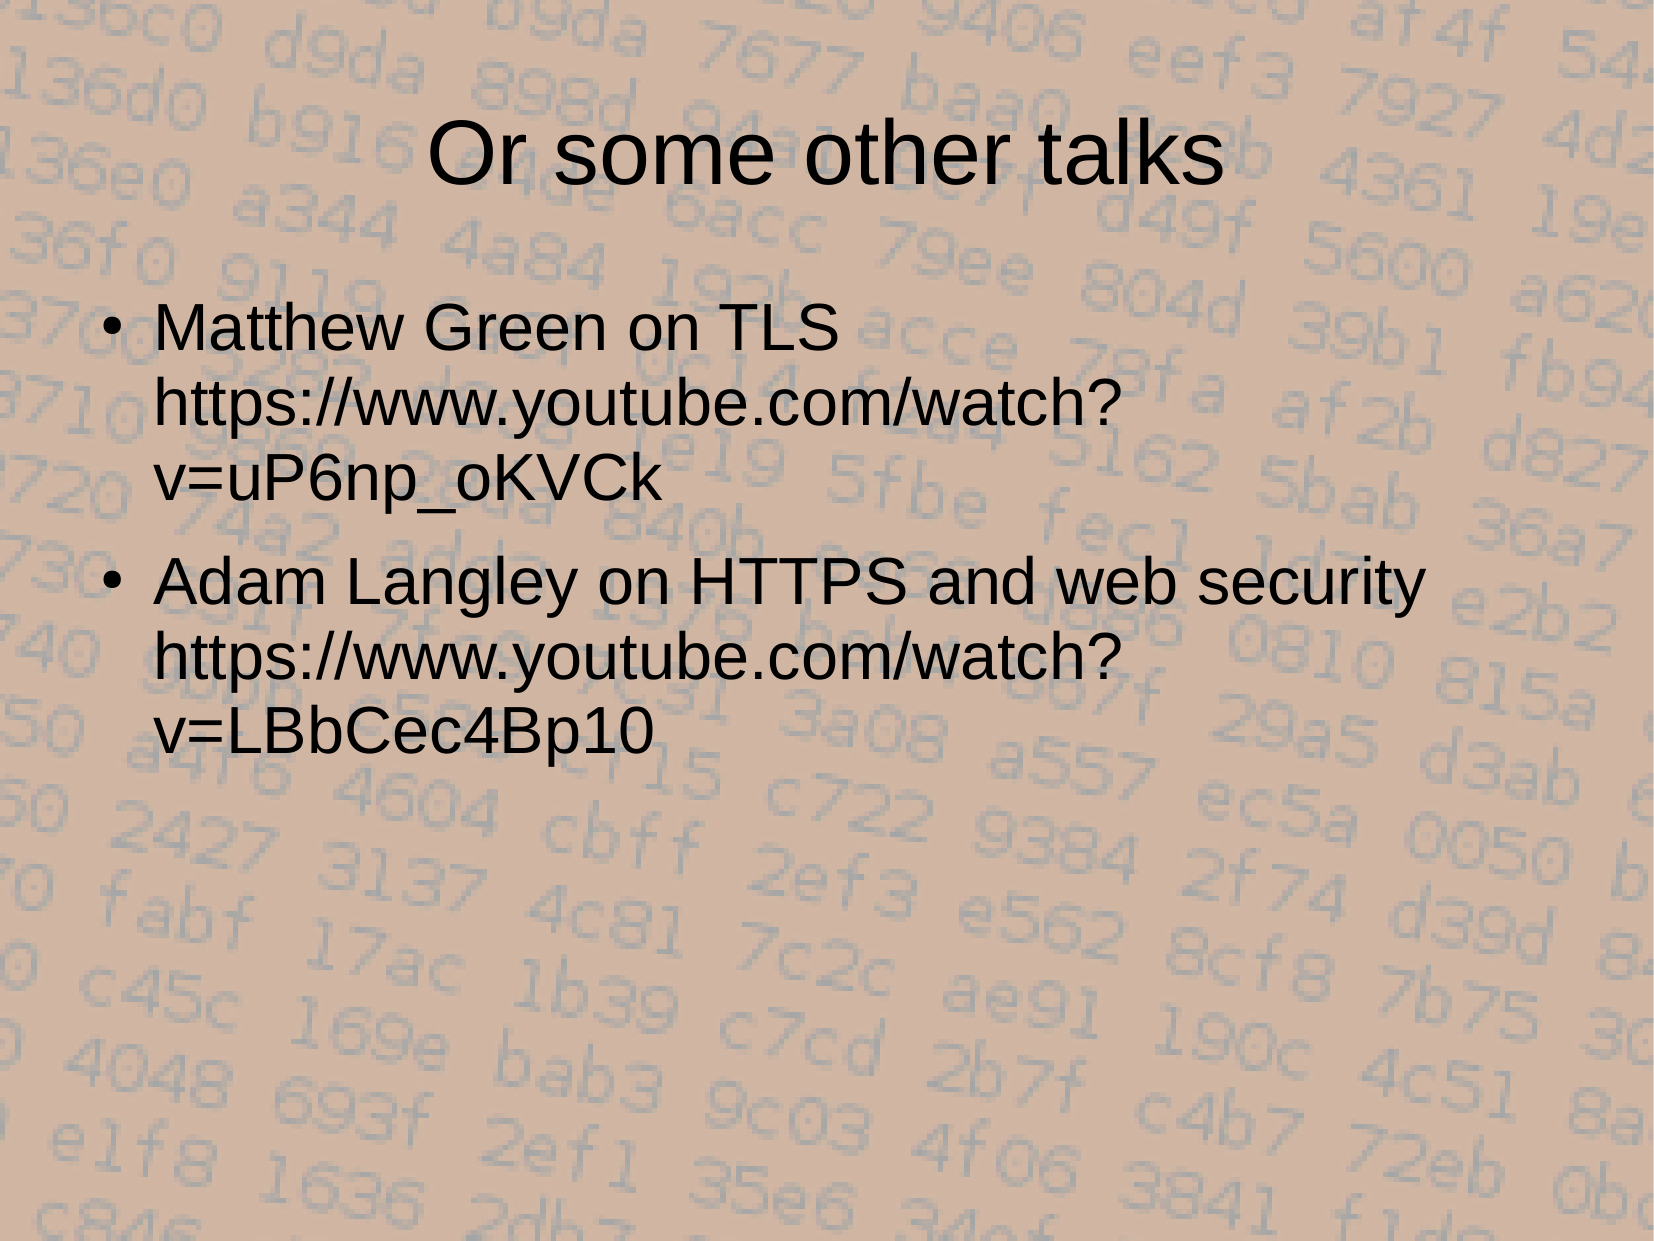

# Or some other talks
Matthew Green on TLS https://www.youtube.com/watch?v=uP6np_oKVCk
Adam Langley on HTTPS and web security https://www.youtube.com/watch?v=LBbCec4Bp10